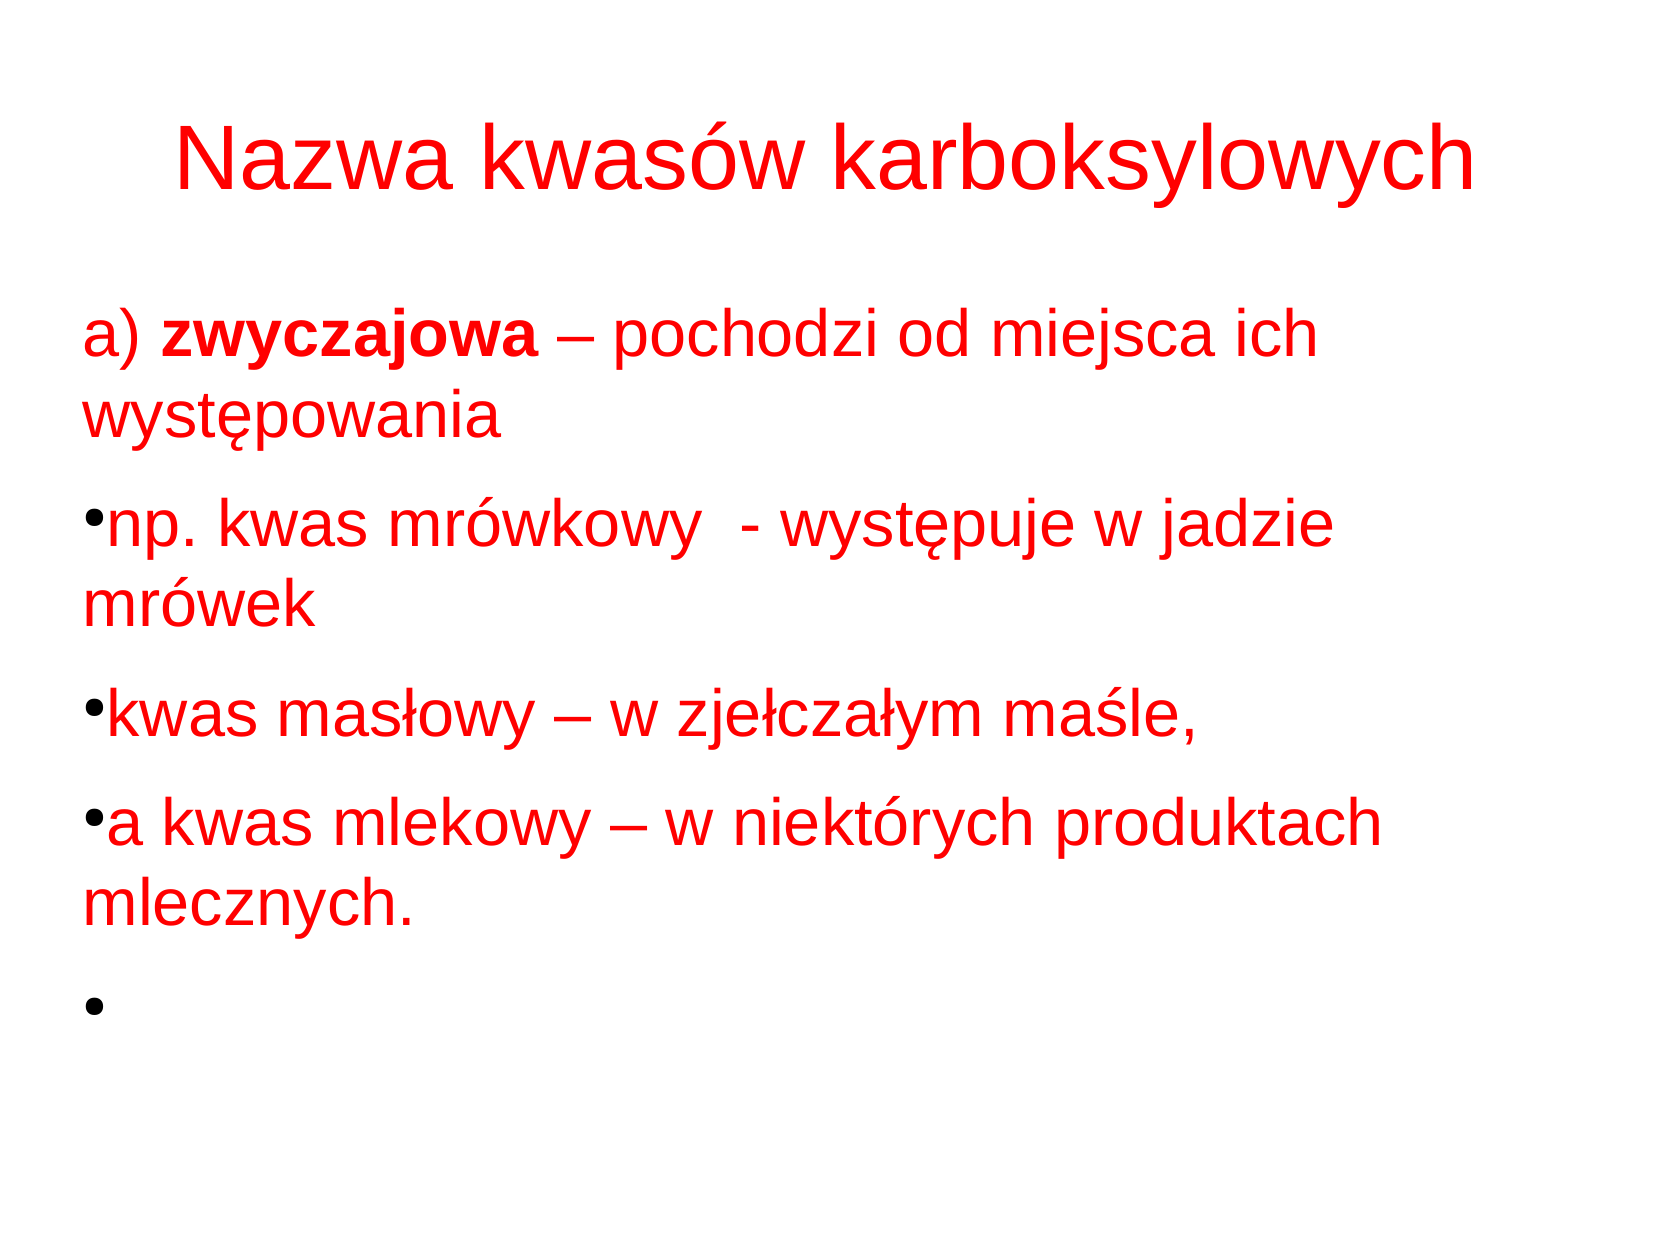

# Nazwa kwasów karboksylowych
a) zwyczajowa – pochodzi od miejsca ich występowania
np. kwas mrówkowy - występuje w jadzie mrówek
kwas masłowy – w zjełczałym maśle,
a kwas mlekowy – w niektórych produktach mlecznych.